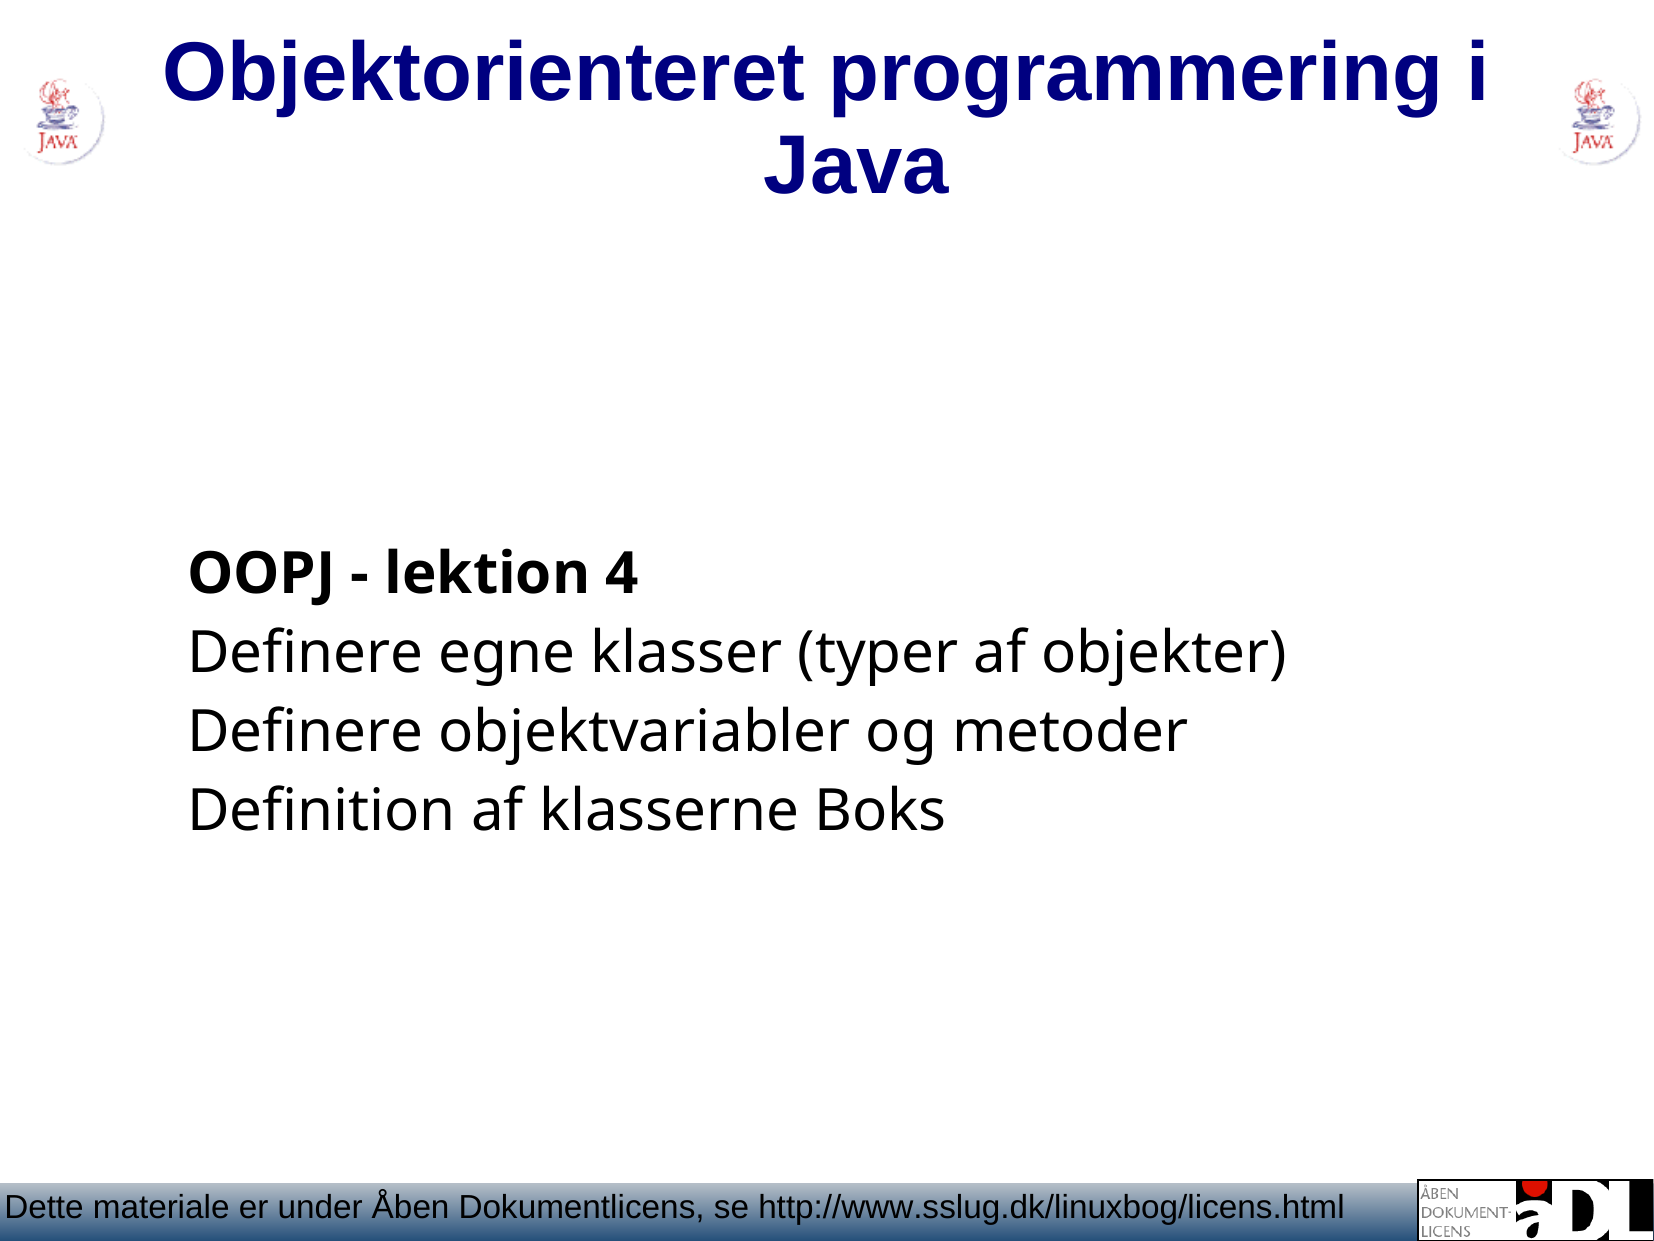

# Objektorienteret programmering i Java
OOPJ - lektion 4
Definere egne klasser (typer af objekter)
Definere objektvariabler og metoder
Definition af klasserne Boks
Dette materiale er under Åben Dokumentlicens, se http://www.sslug.dk/linuxbog/licens.html